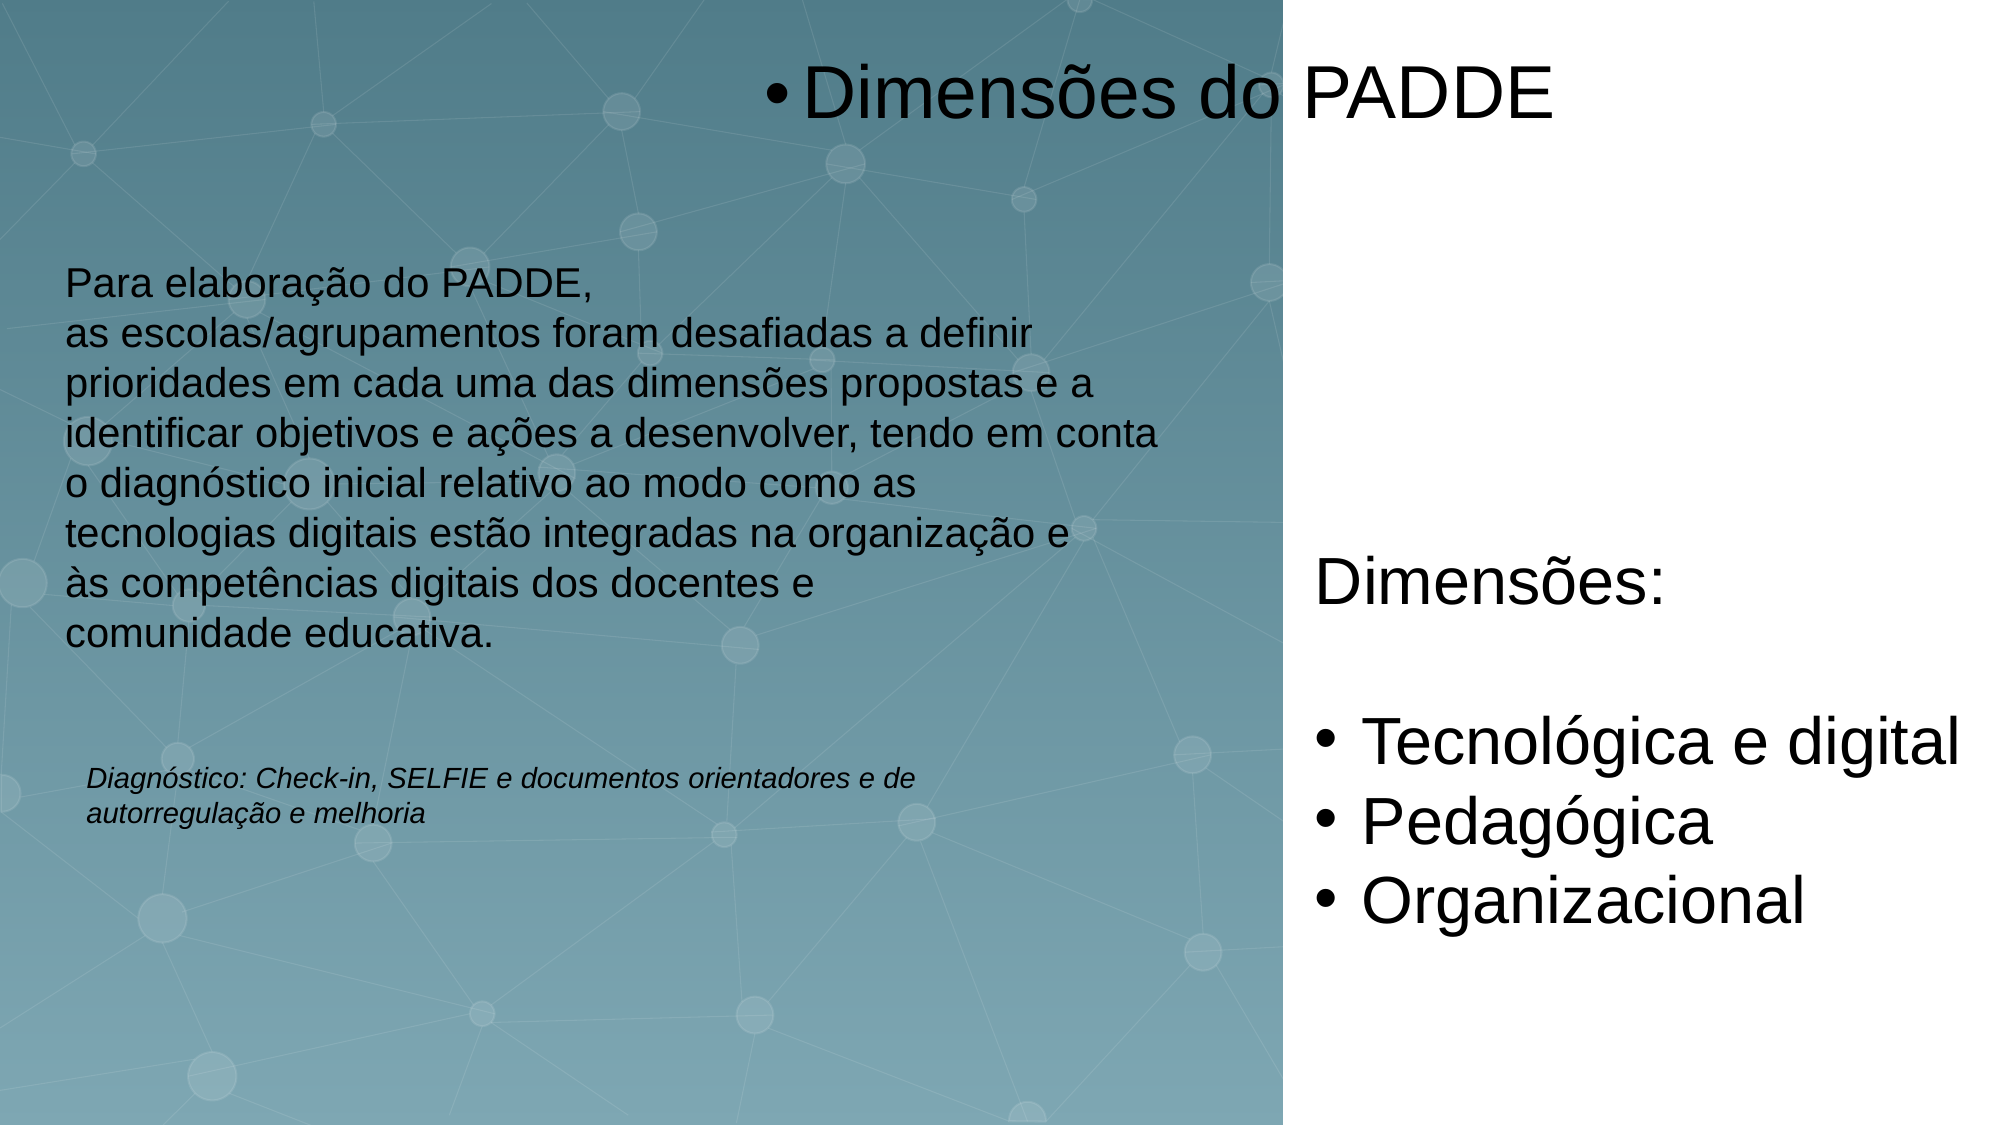

# Dimensões do PADDE
Para elaboração do PADDE, as escolas/agrupamentos foram desafiadas a definir prioridades em cada uma das dimensões propostas e a identificar objetivos e ações a desenvolver, tendo em conta o diagnóstico inicial relativo ao modo como as tecnologias digitais estão integradas na organização e às competências digitais dos docentes e comunidade educativa.
Dimensões:​
Tecnológica e digital​
Pedagógica​
Organizacional
Diagnóstico: Check-in, SELFIE e documentos orientadores e de autorregulação e melhoria